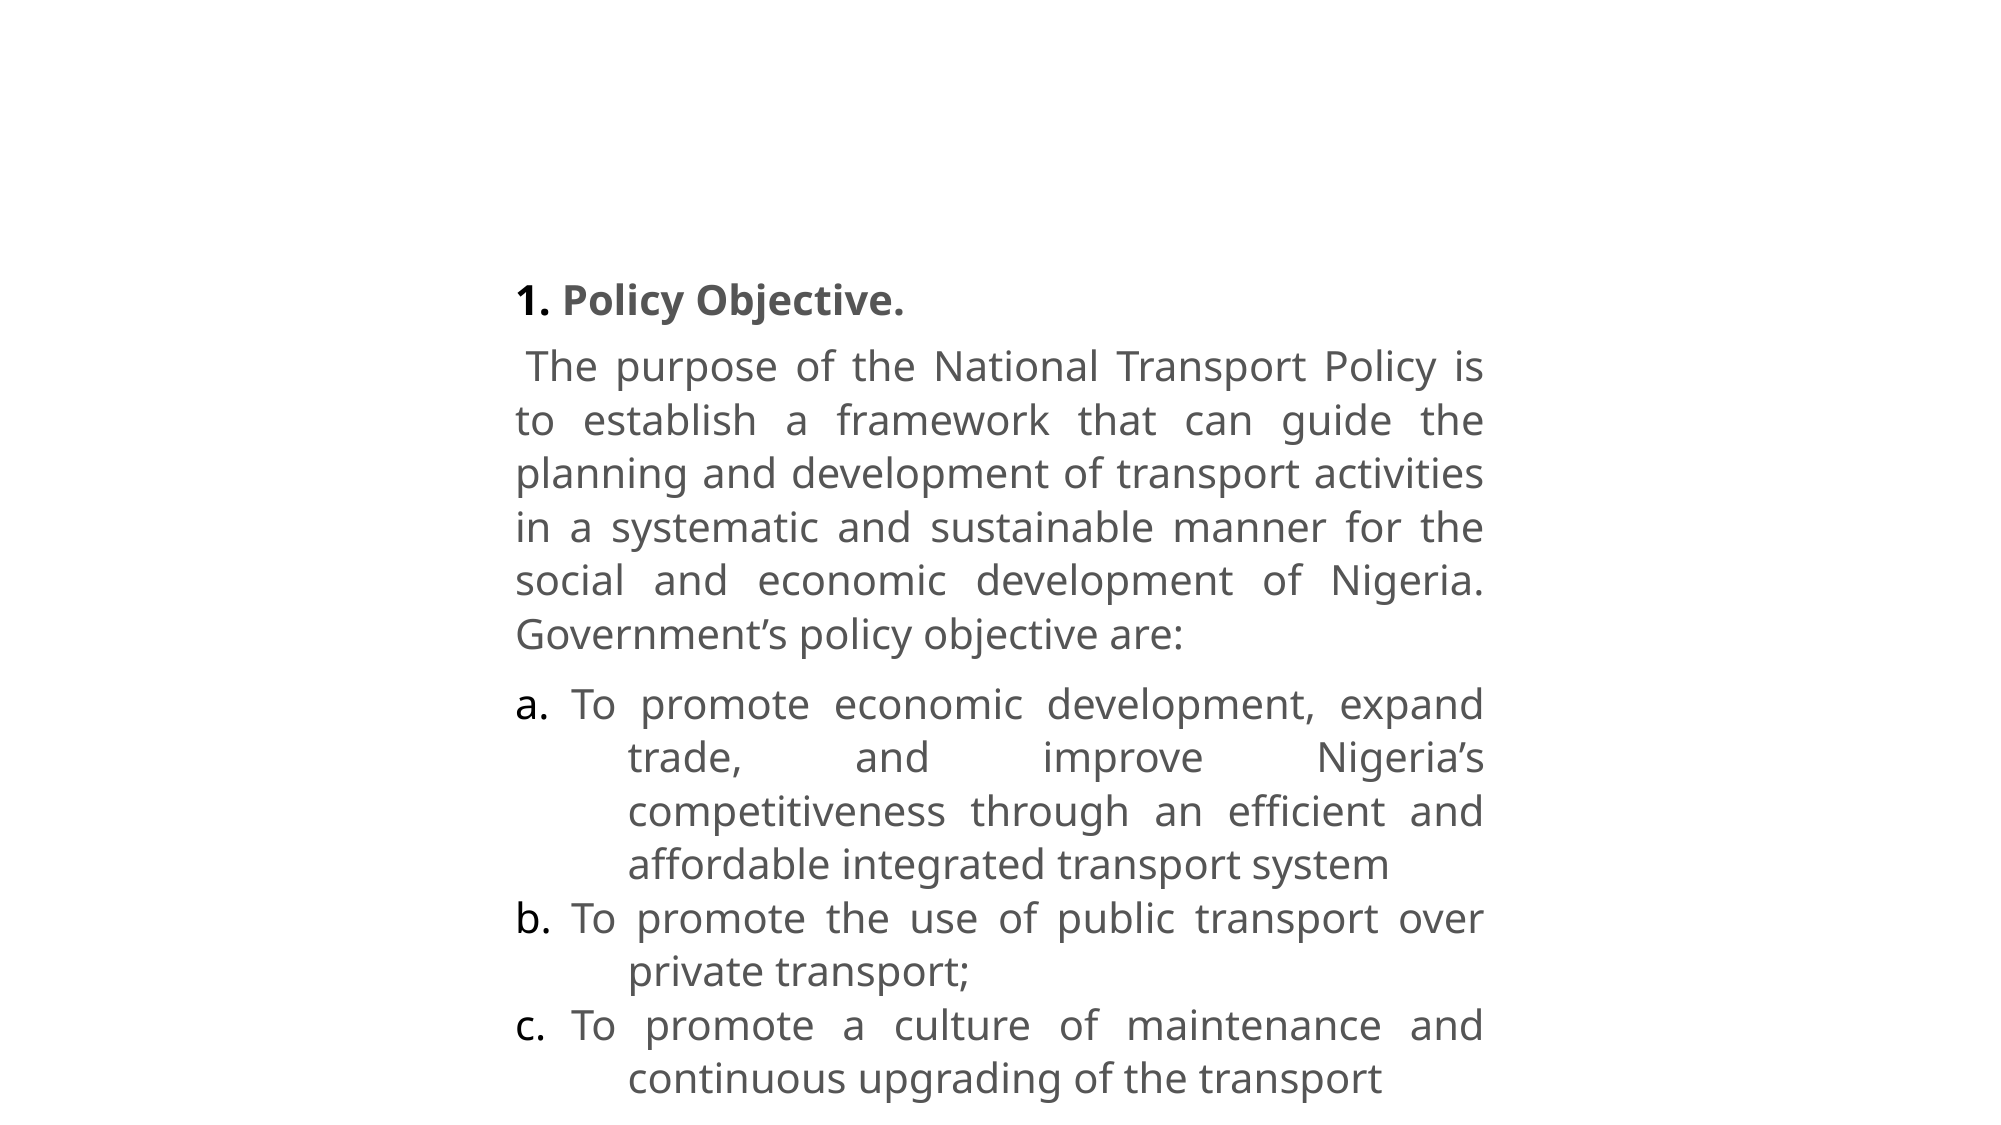

Policy Objective.
 The purpose of the National Transport Policy is to establish a framework that can guide the planning and development of transport activities in a systematic and sustainable manner for the social and economic development of Nigeria. Government’s policy objective are:
To promote economic development, expand trade, and improve Nigeria’s competitiveness through an efficient and affordable integrated transport system
To promote the use of public transport over private transport;
To promote a culture of maintenance and continuous upgrading of the transport